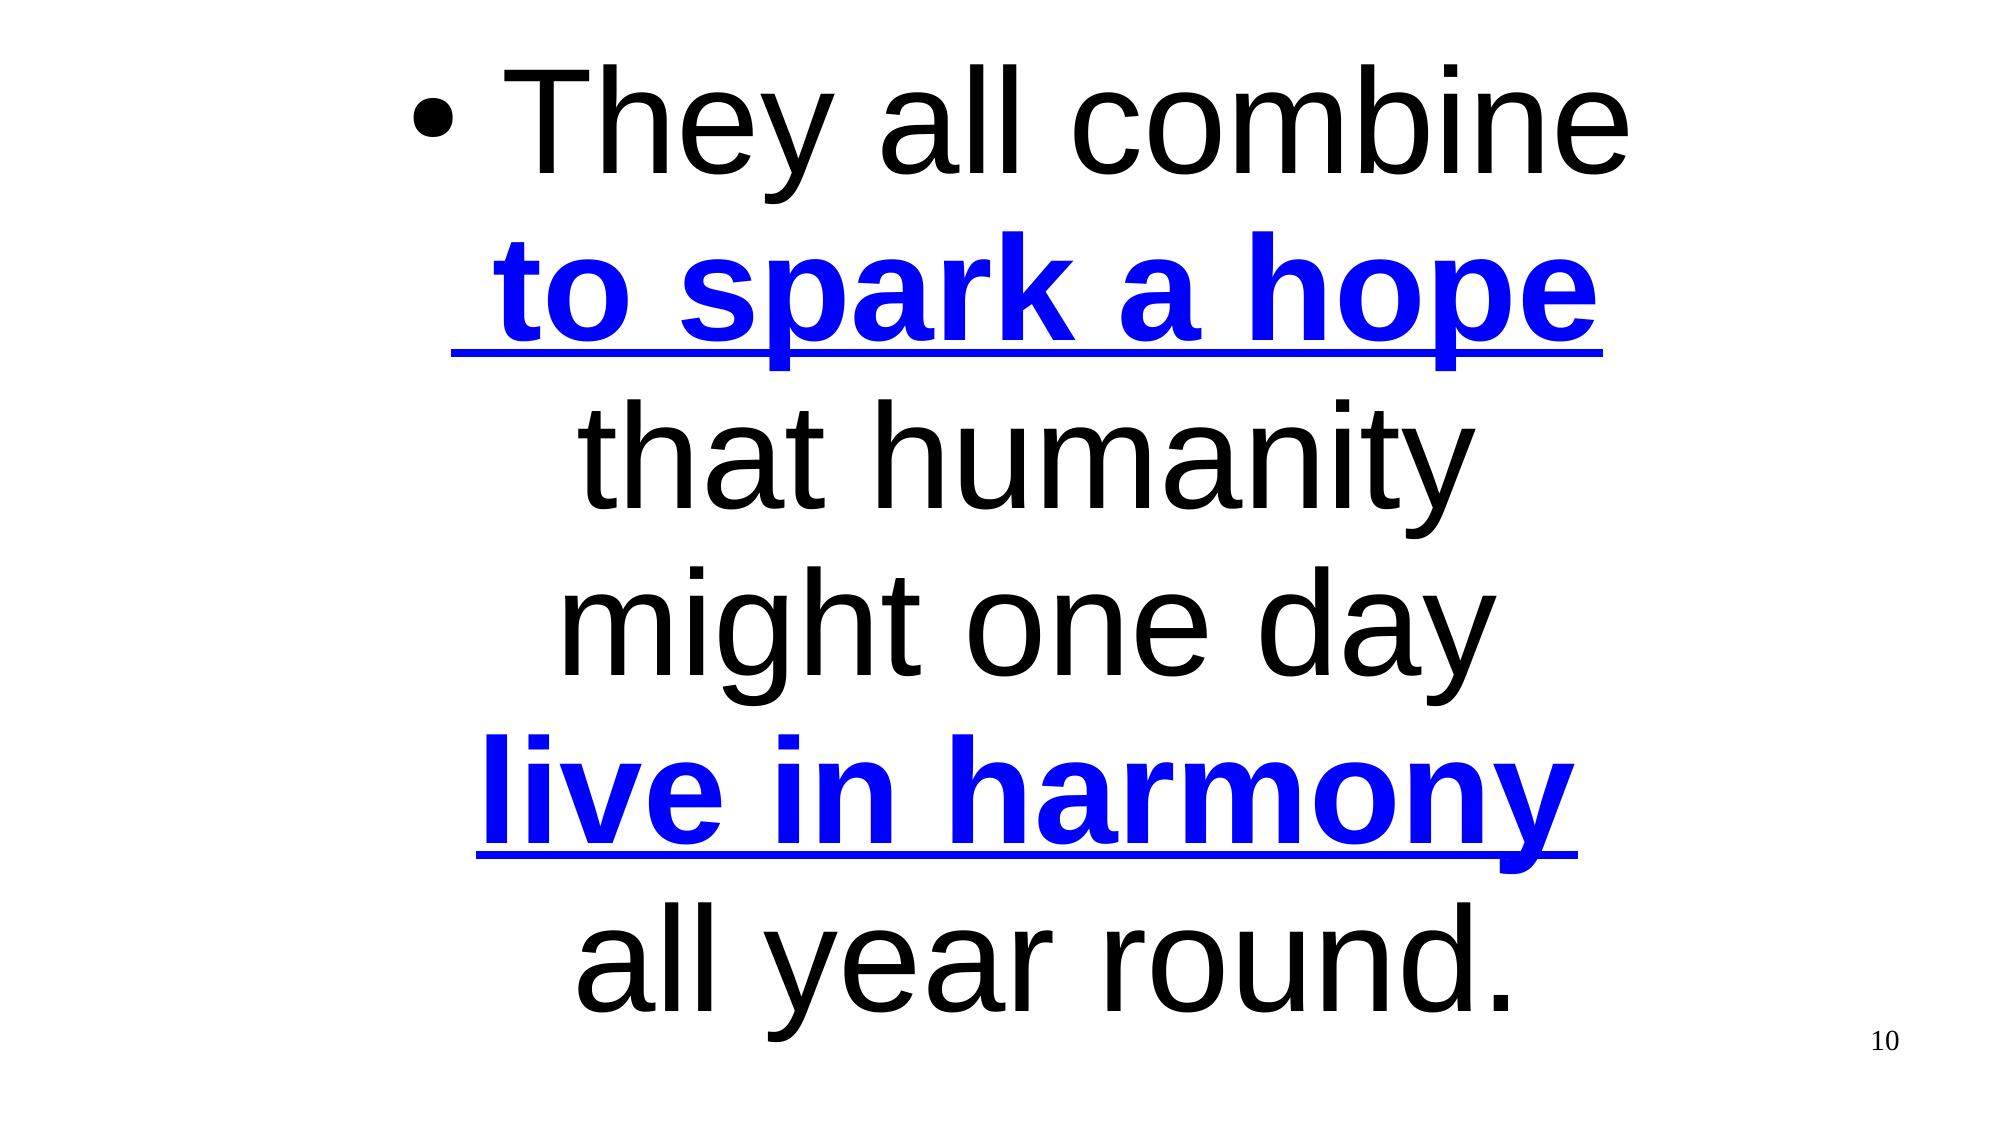

# They all combine to spark a hope that humanity might one day live in harmony all year round.
10